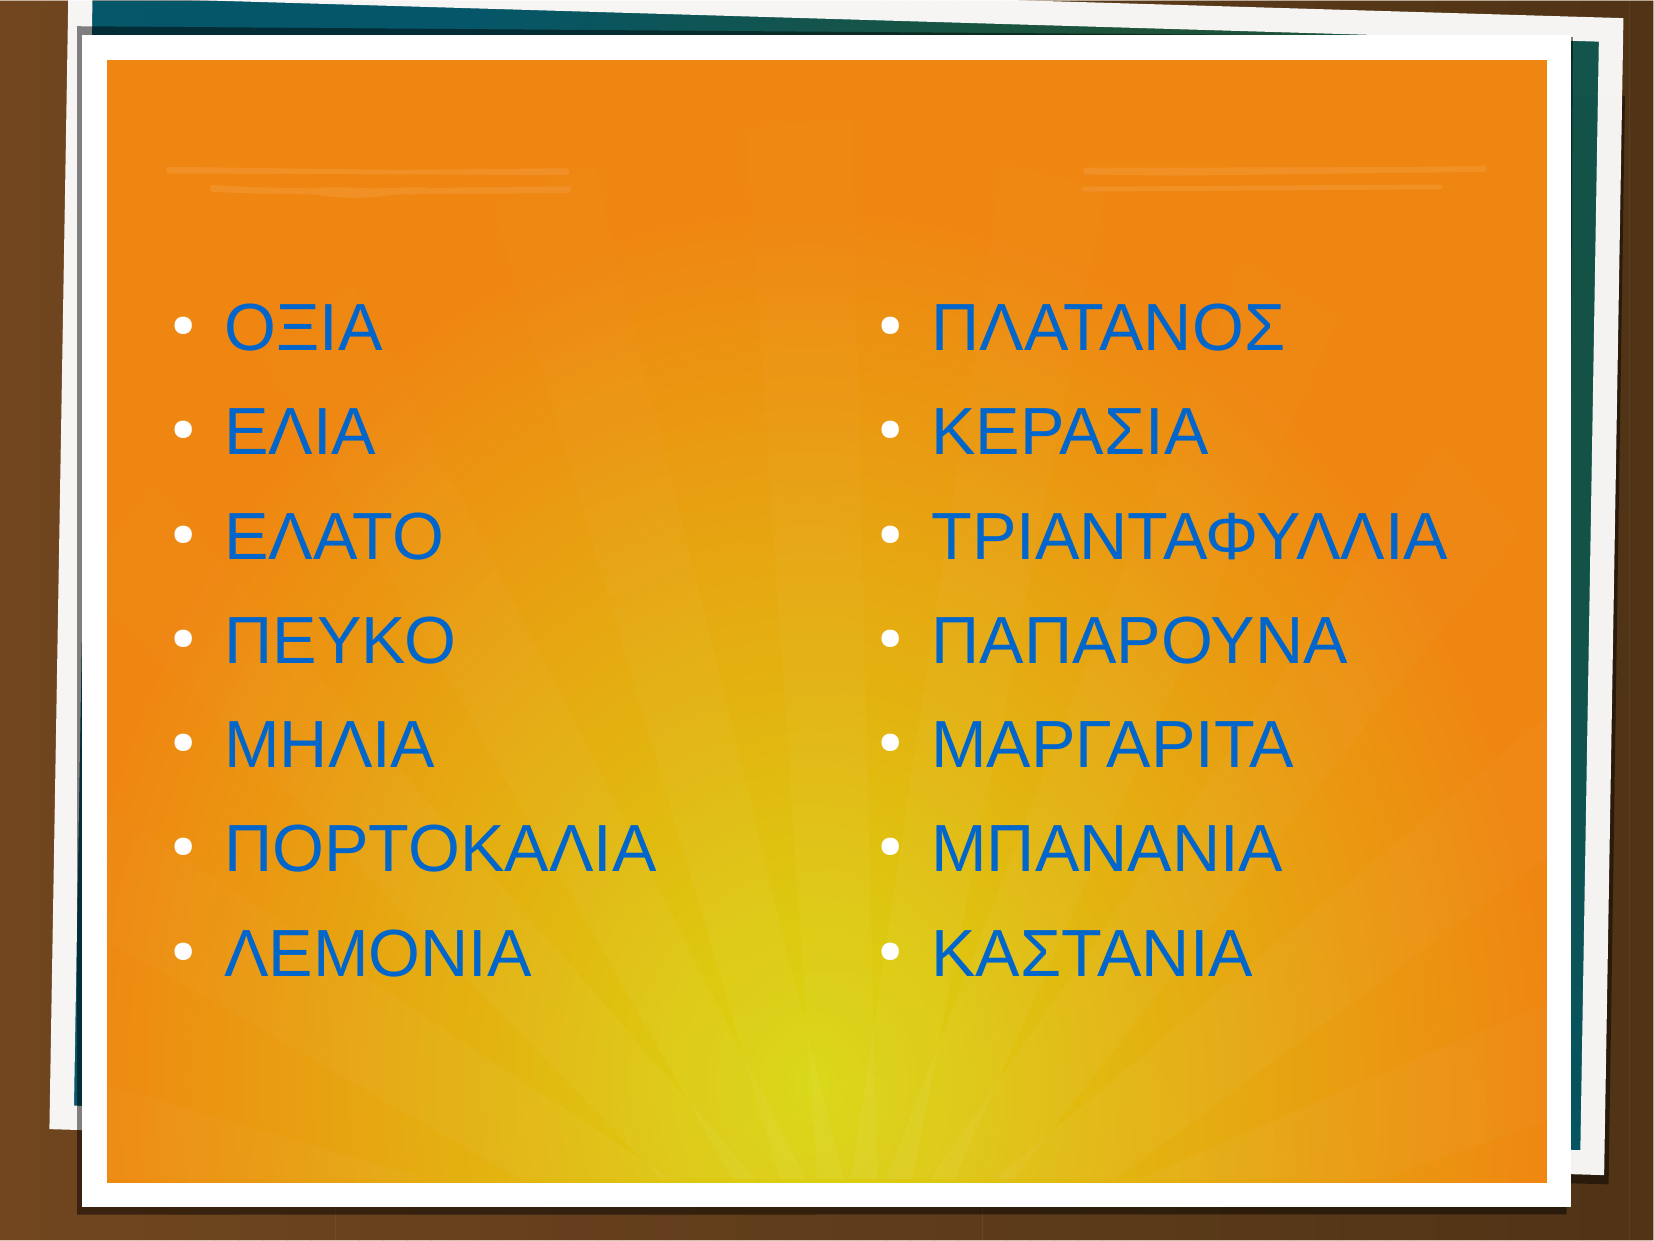

# ΟΞΙΑ
ΕΛΙΑ
ΕΛΑΤΟ
ΠΕΥΚΟ
ΜΗΛΙΑ
ΠΟΡΤΟΚΑΛΙΑ
ΛΕΜΟΝΙΑ
ΠΛΑΤΑΝΟΣ
ΚΕΡΑΣΙΑ
ΤΡΙΑΝΤΑΦΥΛΛΙΑ
ΠΑΠΑΡΟΥΝΑ
ΜΑΡΓΑΡΙΤΑ
ΜΠΑΝΑΝΙΑ
ΚΑΣΤΑΝΙΑ